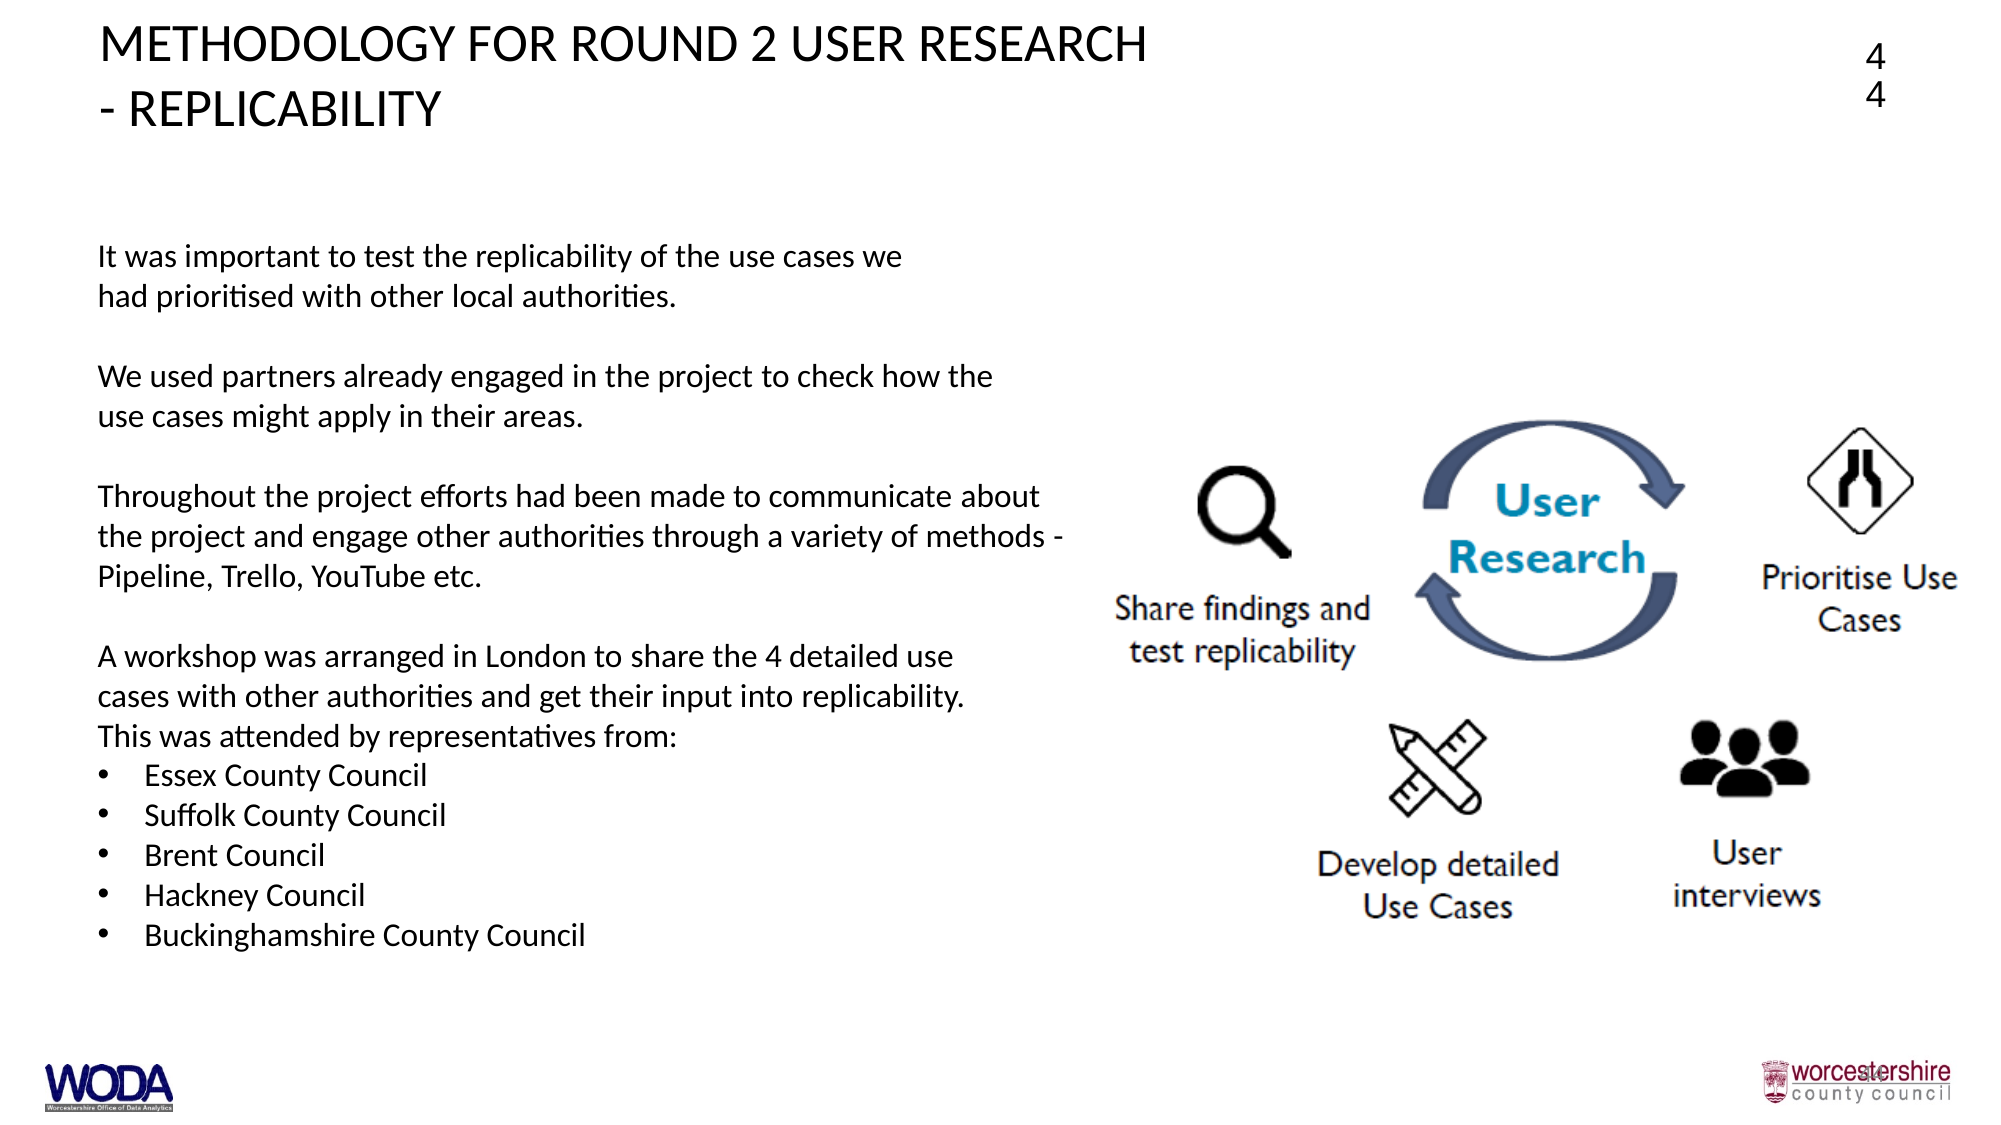

# METHODOLOGY FOR ROUND 2 USER RESEARCH - REPLICABILITY
It was important to test the replicability of the use cases we had prioritised with other local authorities.
We used partners already engaged in the project to check how the use cases might apply in their areas.
Throughout the project efforts had been made to communicate about the project and engage other authorities through a variety of methods - Pipeline, Trello, YouTube etc.
A workshop was arranged in London to share the 4 detailed use cases with other authorities and get their input into replicability.
This was attended by representatives from:
Essex County Council
Suffolk County Council
Brent Council
Hackney Council
Buckinghamshire County Council